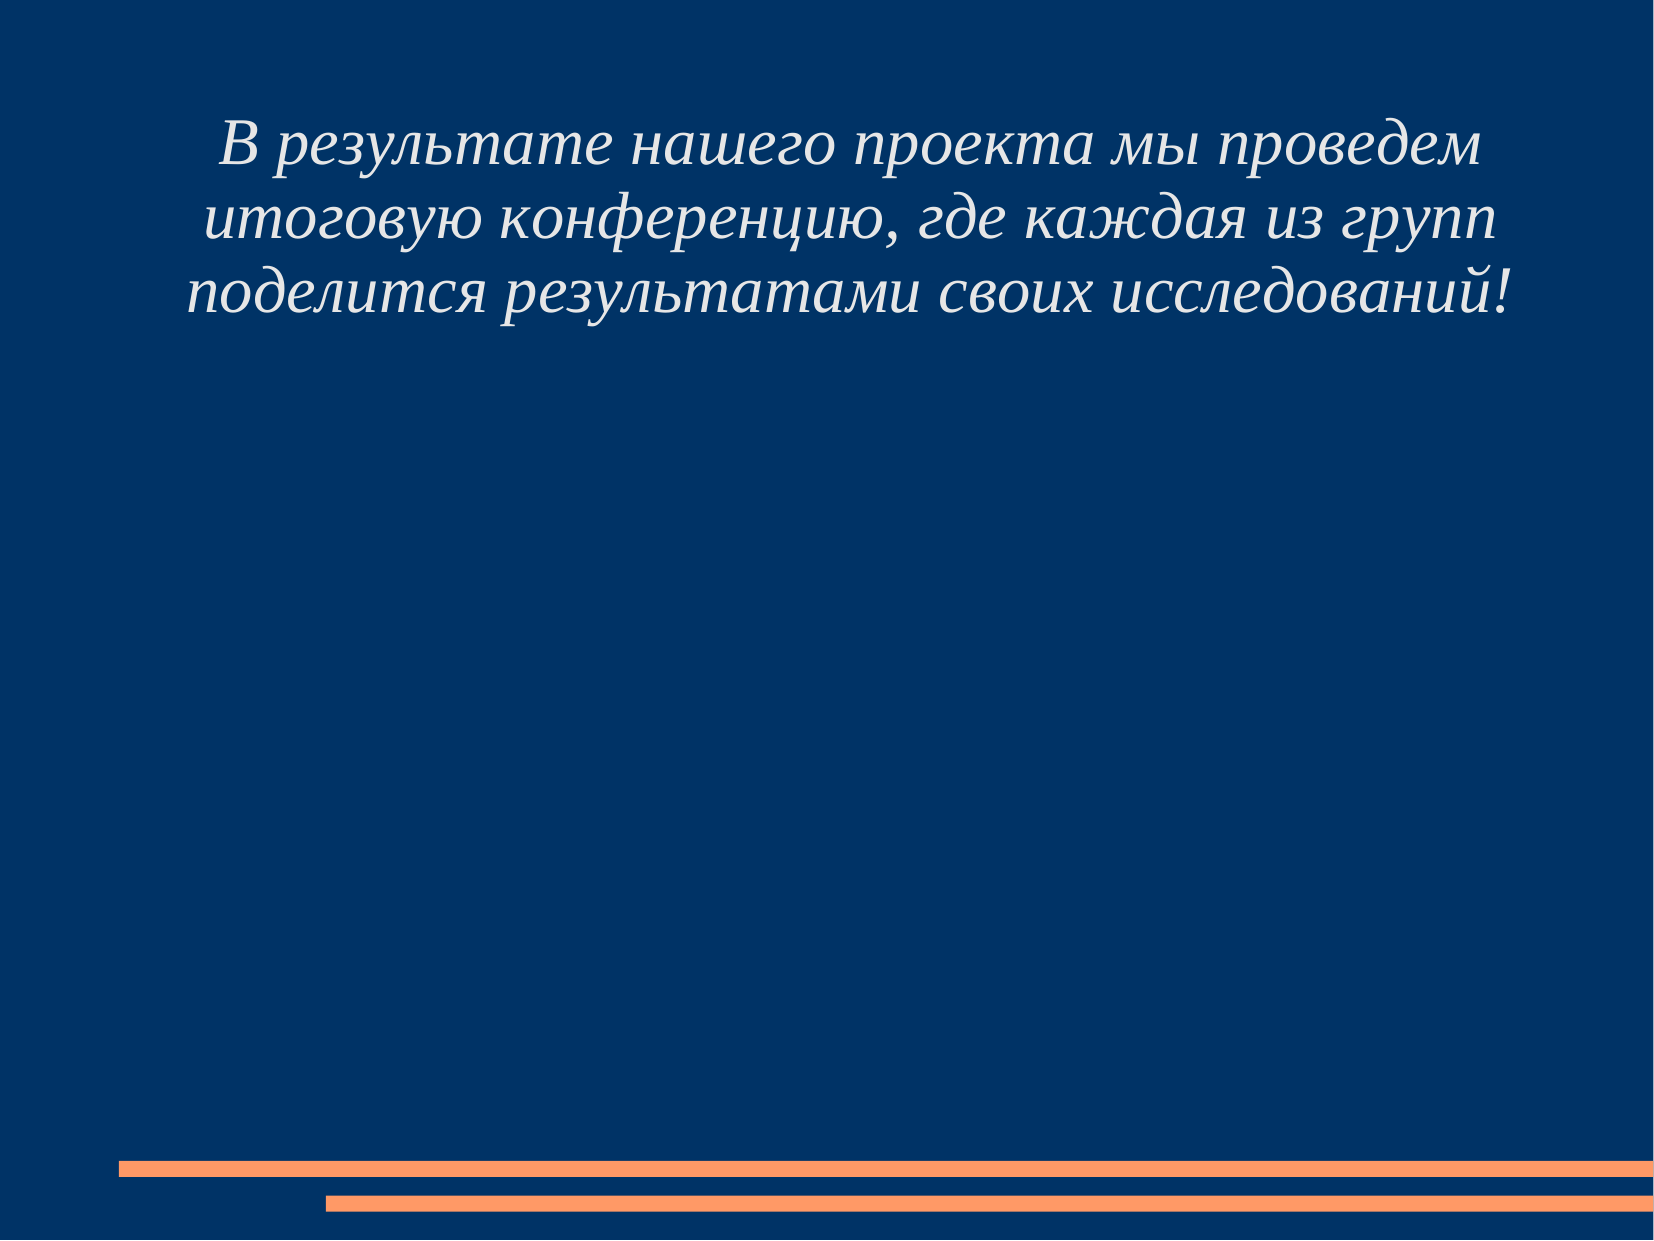

# В результате нашего проекта мы проведем итоговую конференцию, где каждая из групп поделится результатами своих исследований!